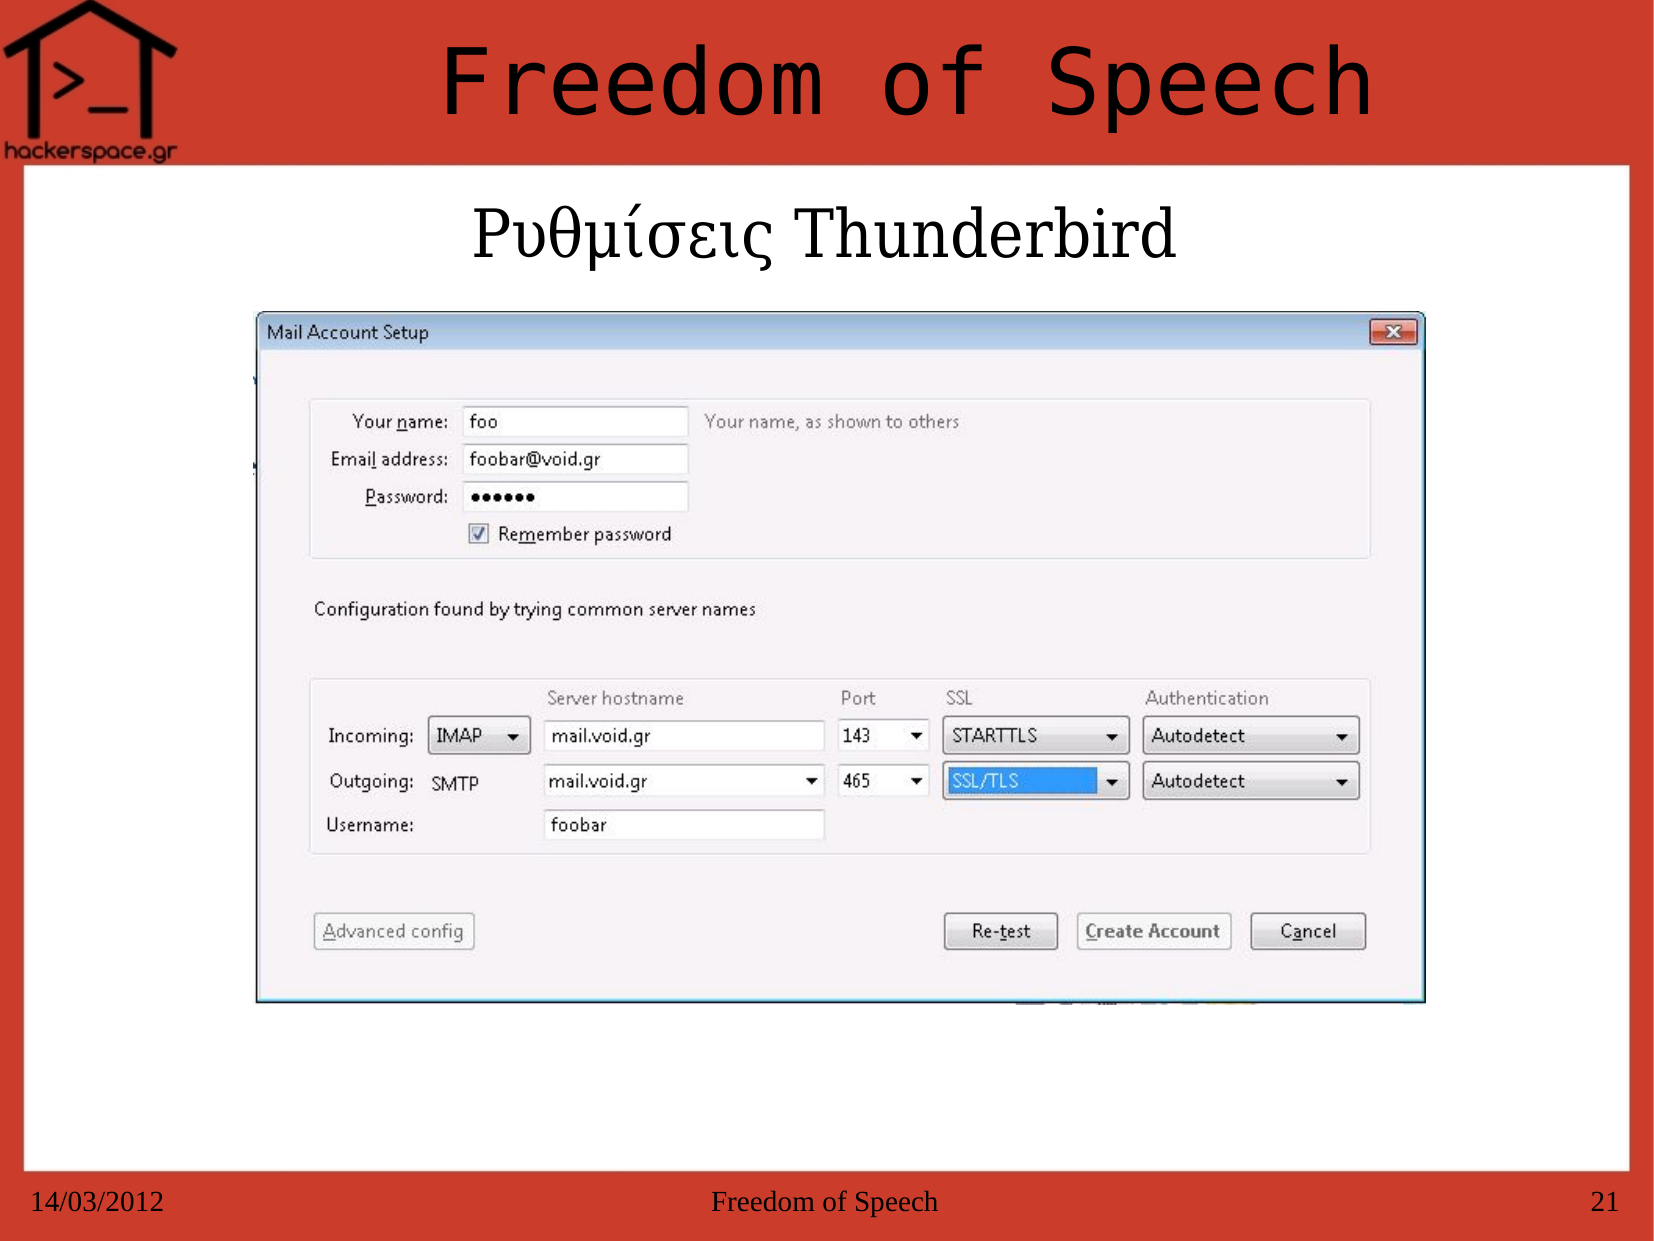

# Freedom of Speech
Ρυθμίσεις Thunderbird
14/03/2012
Freedom of Speech
21